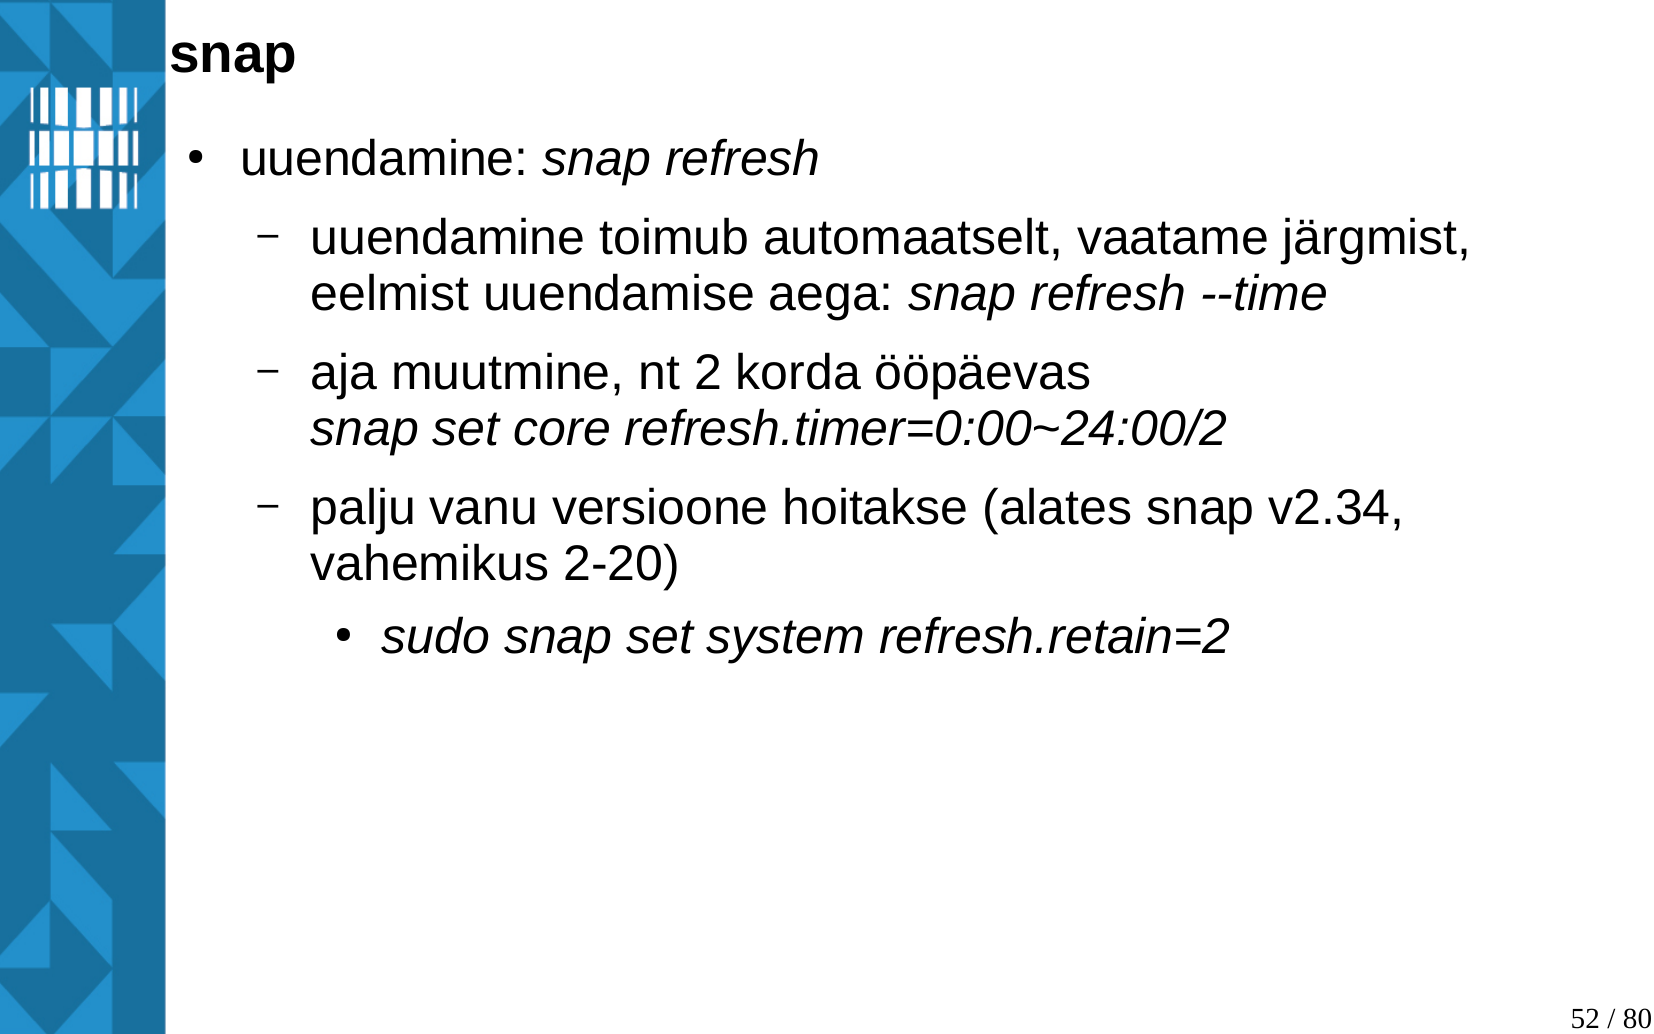

# snap
uuendamine: snap refresh
uuendamine toimub automaatselt, vaatame järgmist, eelmist uuendamise aega: snap refresh --time
aja muutmine, nt 2 korda ööpäevas
snap set core refresh.timer=0:00~24:00/2
palju vanu versioone hoitakse (alates snap v2.34, vahemikus 2-20)
sudo snap set system refresh.retain=2
52